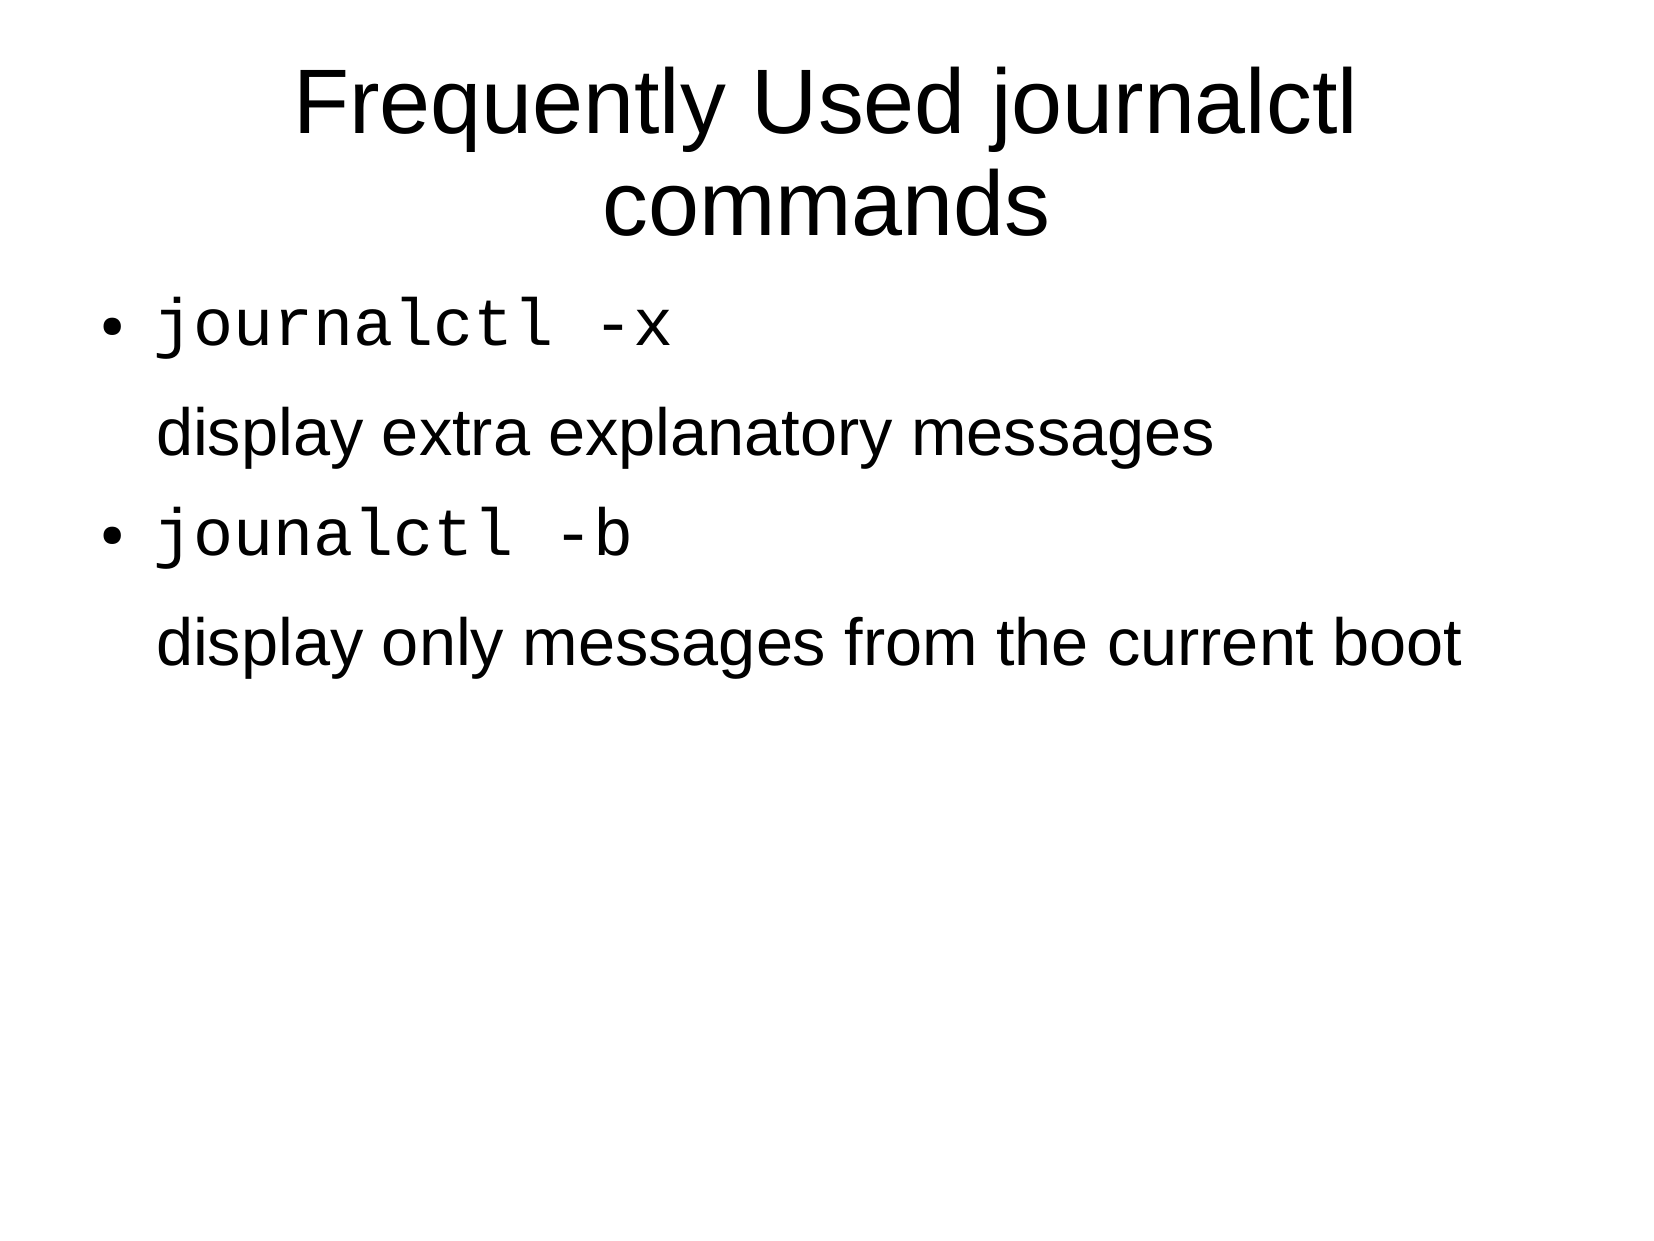

# Frequently Used journalctl commands
journalctl -x
display extra explanatory messages
jounalctl -b
display only messages from the current boot